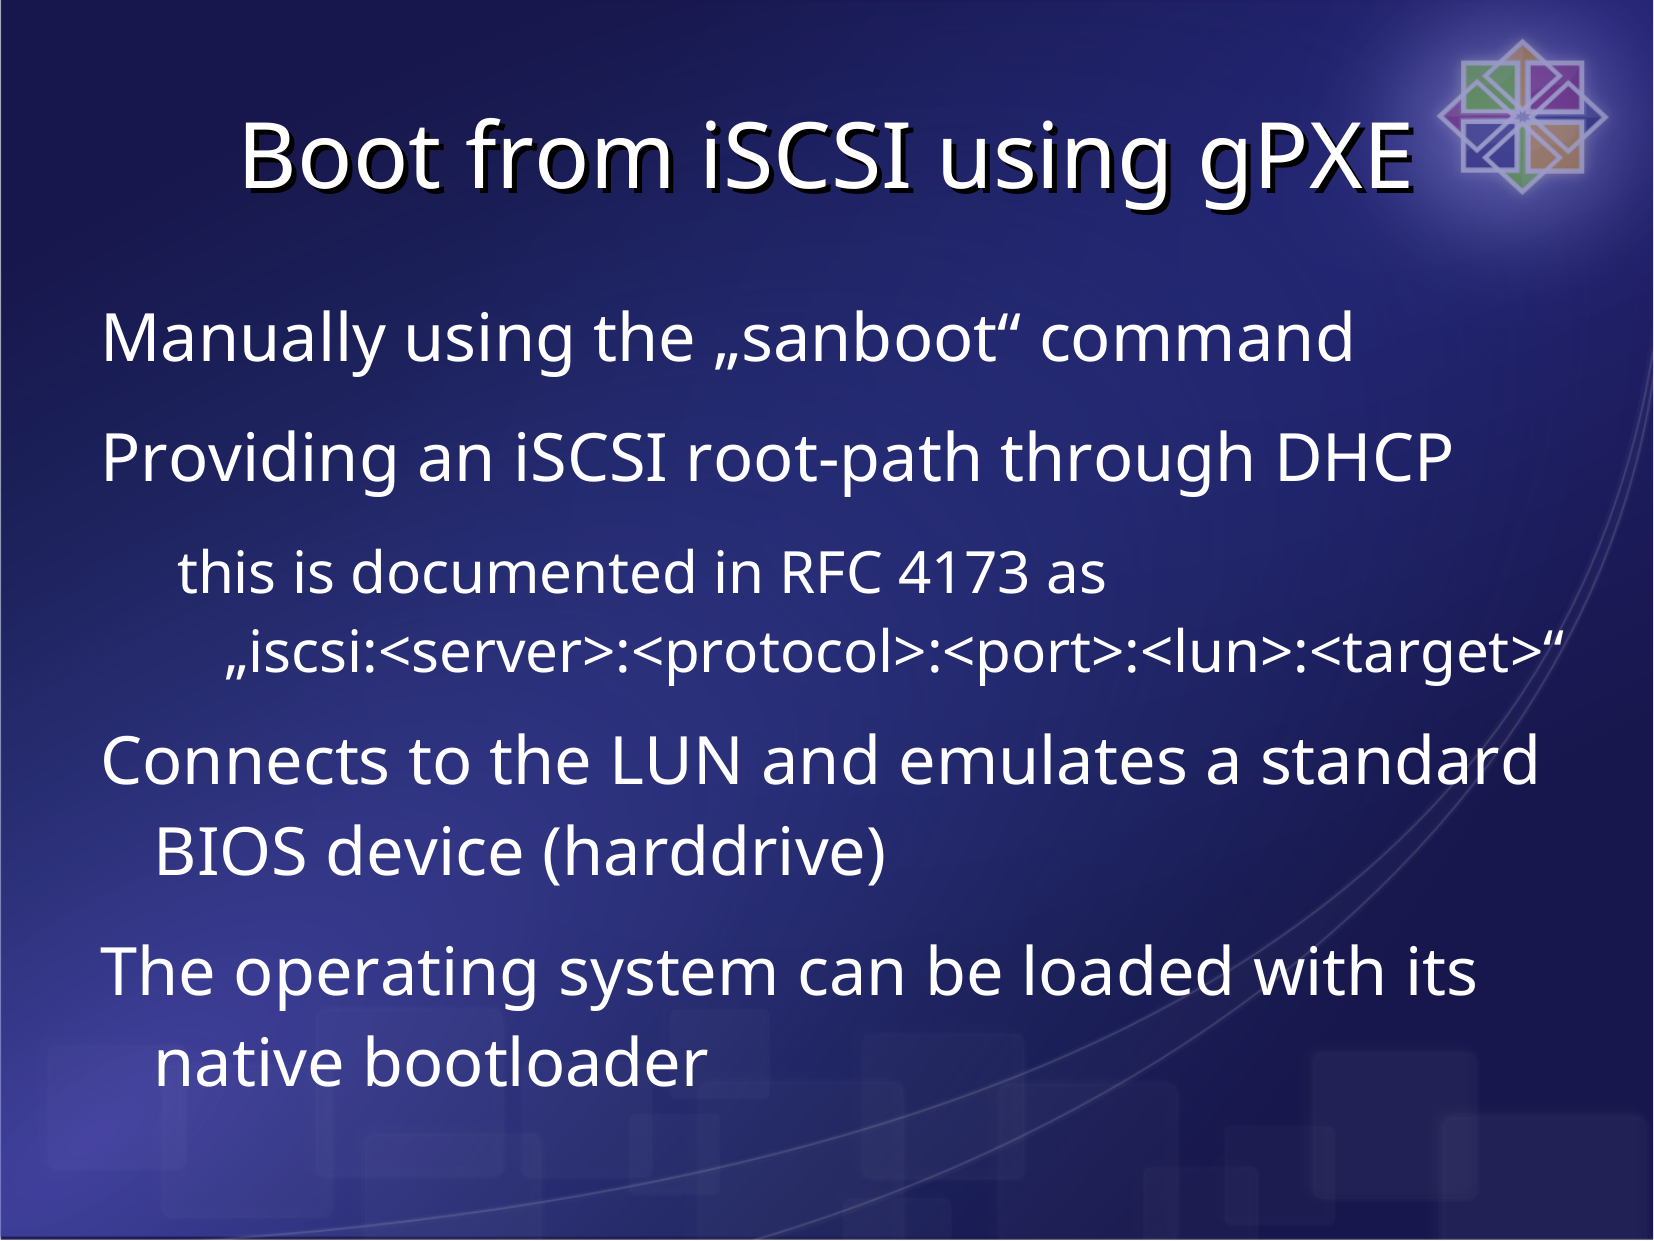

# Boot from iSCSI using gPXE
Manually using the „sanboot“ command
Providing an iSCSI root-path through DHCP
this is documented in RFC 4173 as „iscsi:<server>:<protocol>:<port>:<lun>:<target>“
Connects to the LUN and emulates a standard BIOS device (harddrive)
The operating system can be loaded with its native bootloader